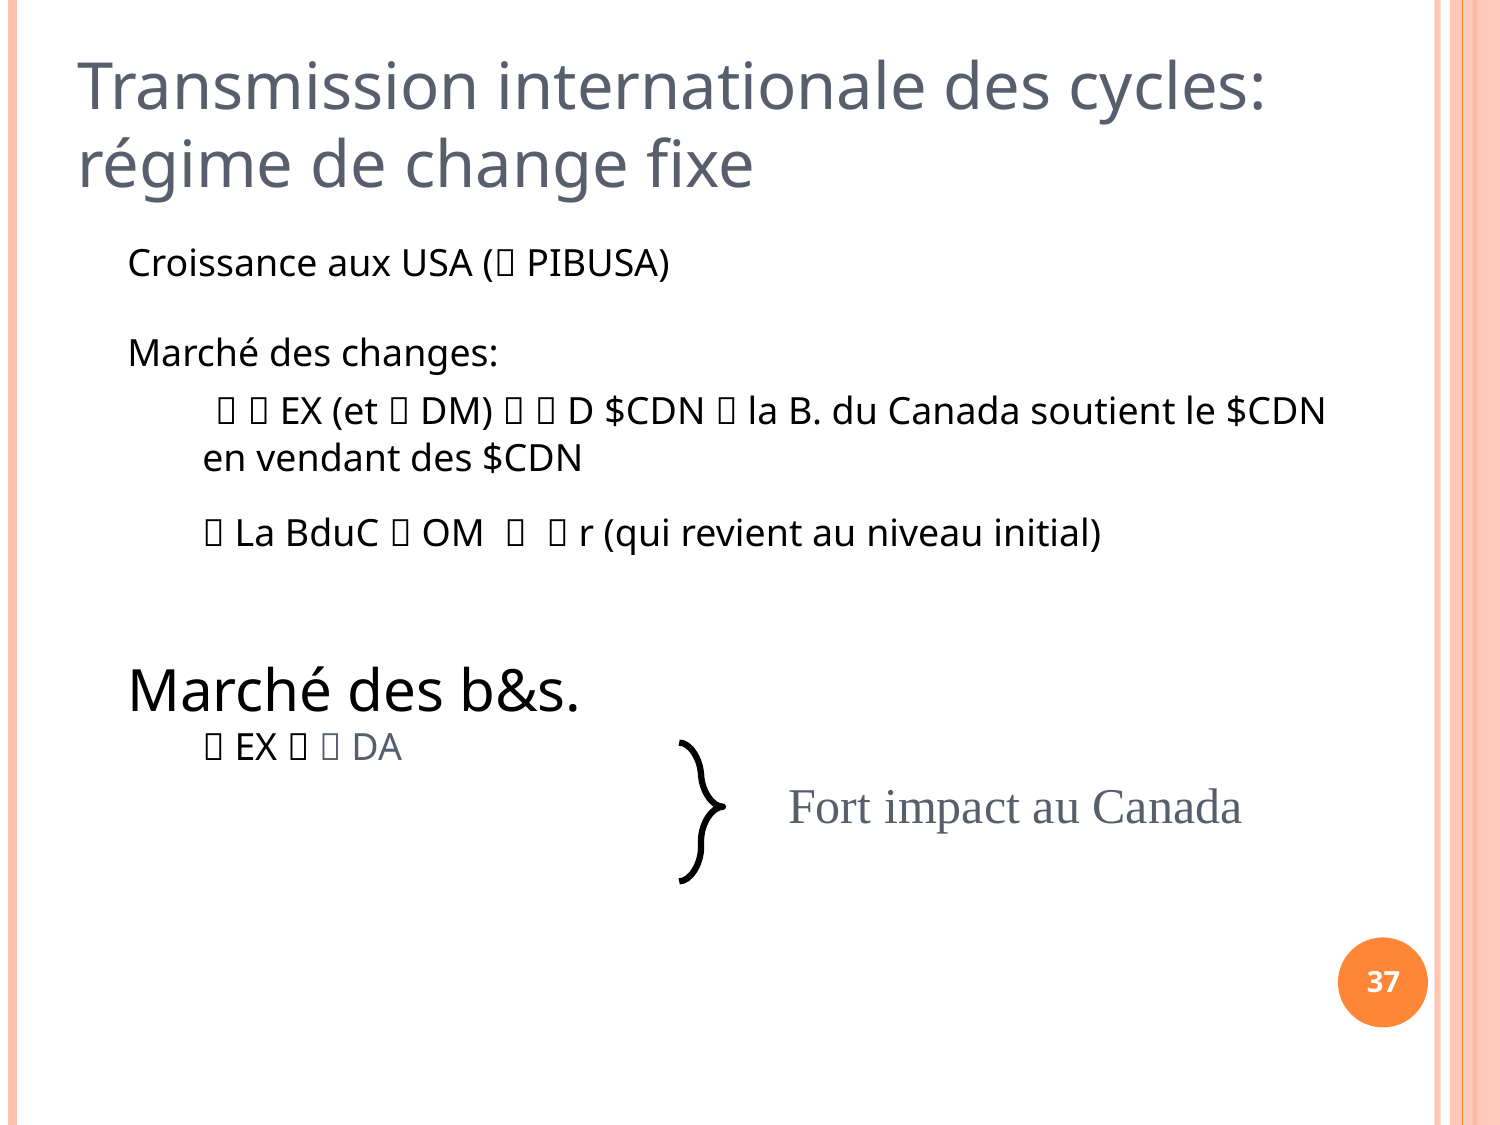

# Transmission internationale des cycles: régime de change fixe
Croissance aux USA ( PIBUSA)
Marché des changes:
   EX (et  DM)   D $CDN  la B. du Canada soutient le $CDN en vendant des $CDN
 La BduC  OM   r (qui revient au niveau initial)
Marché des b&s.
 EX   DA
Fort impact au Canada